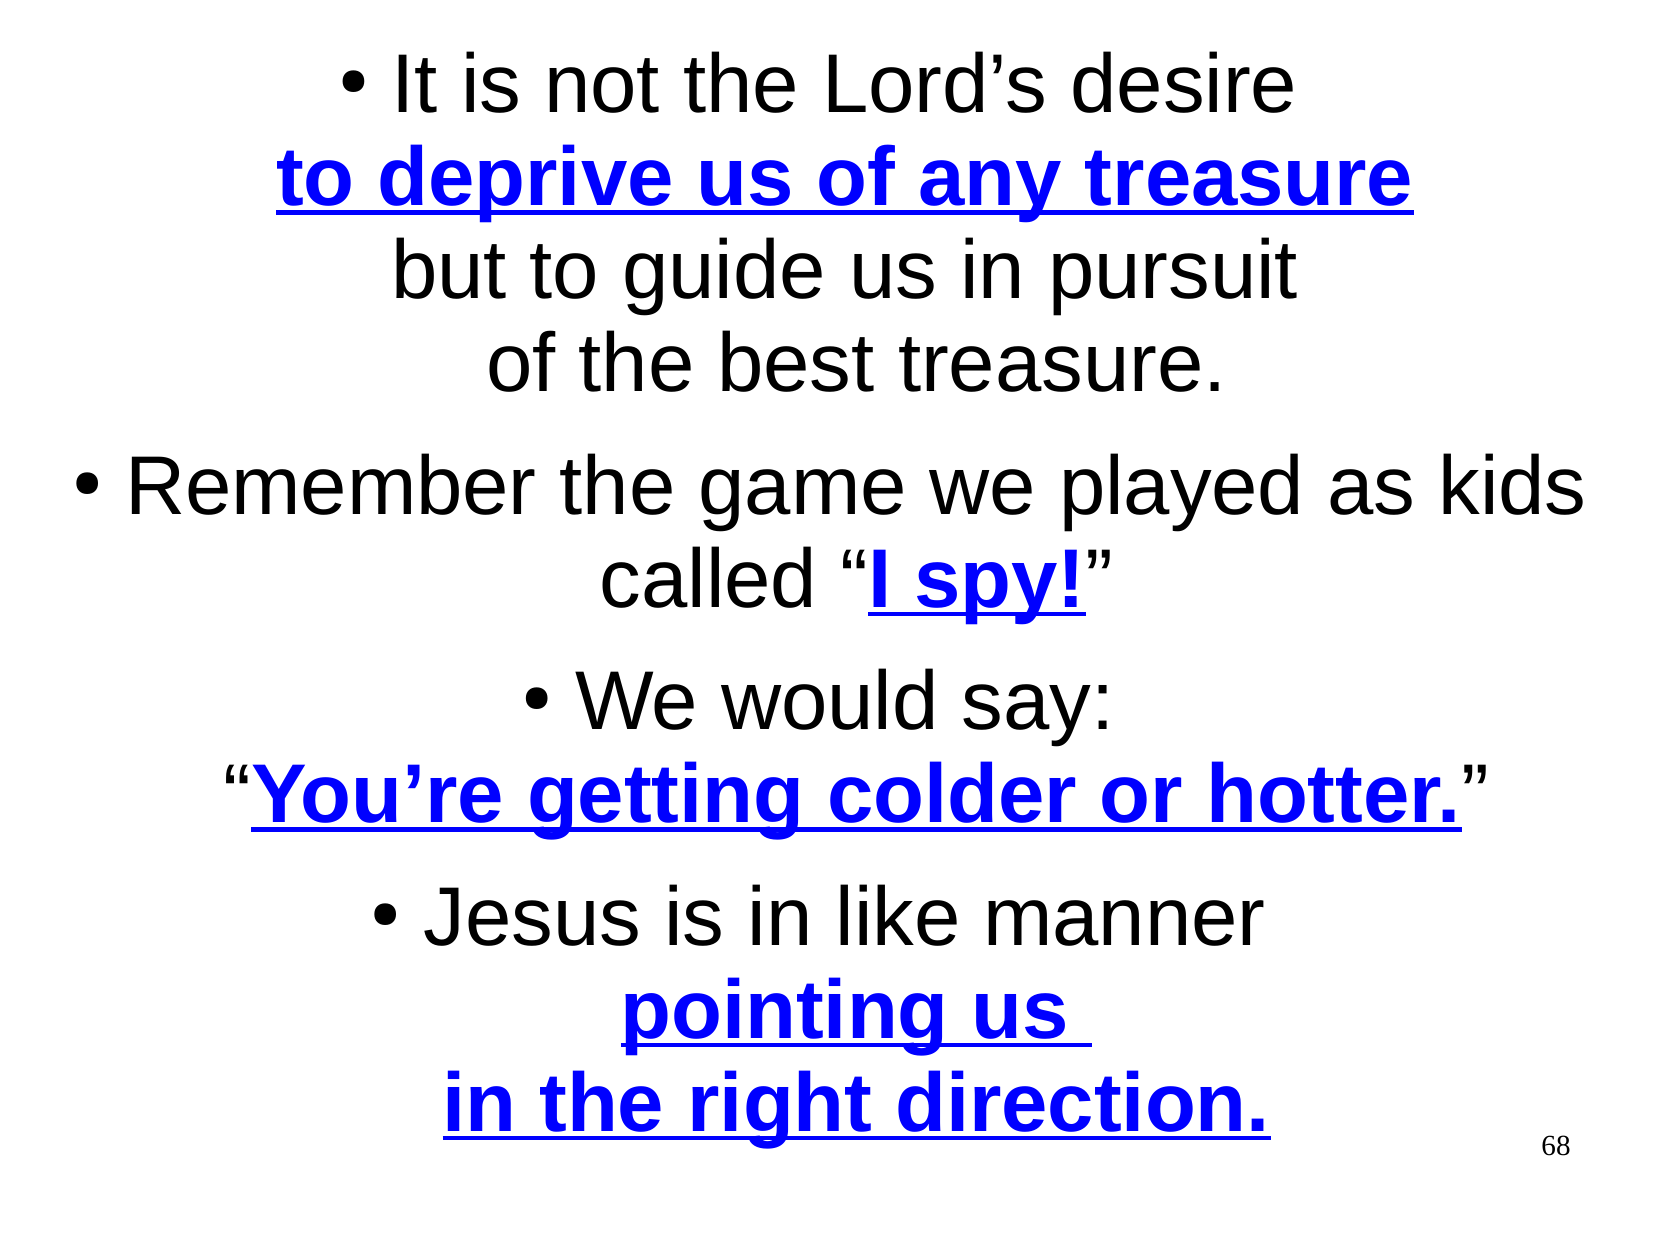

# It is not the Lord’s desire to deprive us of any treasure but to guide us in pursuit of the best treasure.
Remember the game we played as kids called “I spy!”
We would say:
“You’re getting colder or hotter.”
Jesus is in like manner
pointing us
in the right direction.
68